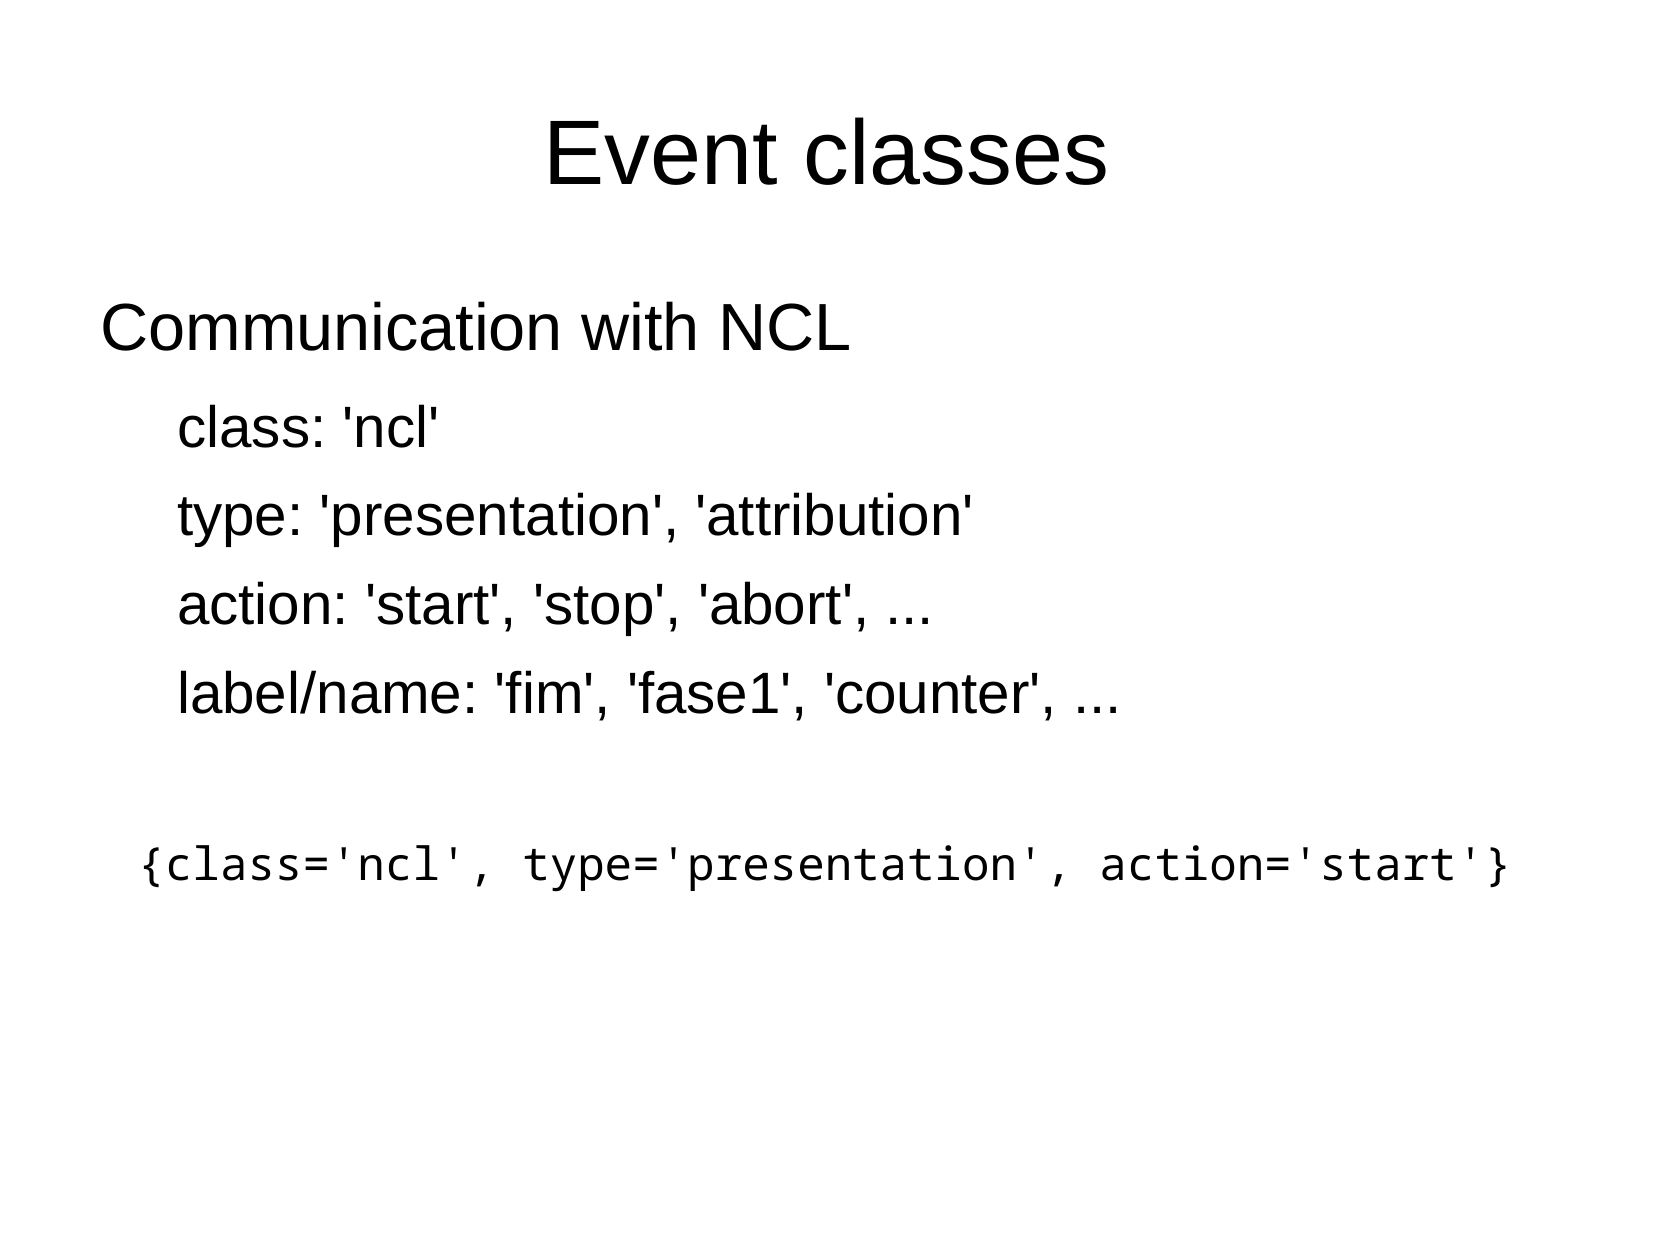

# Event classes
Communication with NCL
class: 'ncl'
type: 'presentation', 'attribution'
action: 'start', 'stop', 'abort', ...
label/name: 'fim', 'fase1', 'counter', ...
 {class='ncl', type='presentation', action='start'}